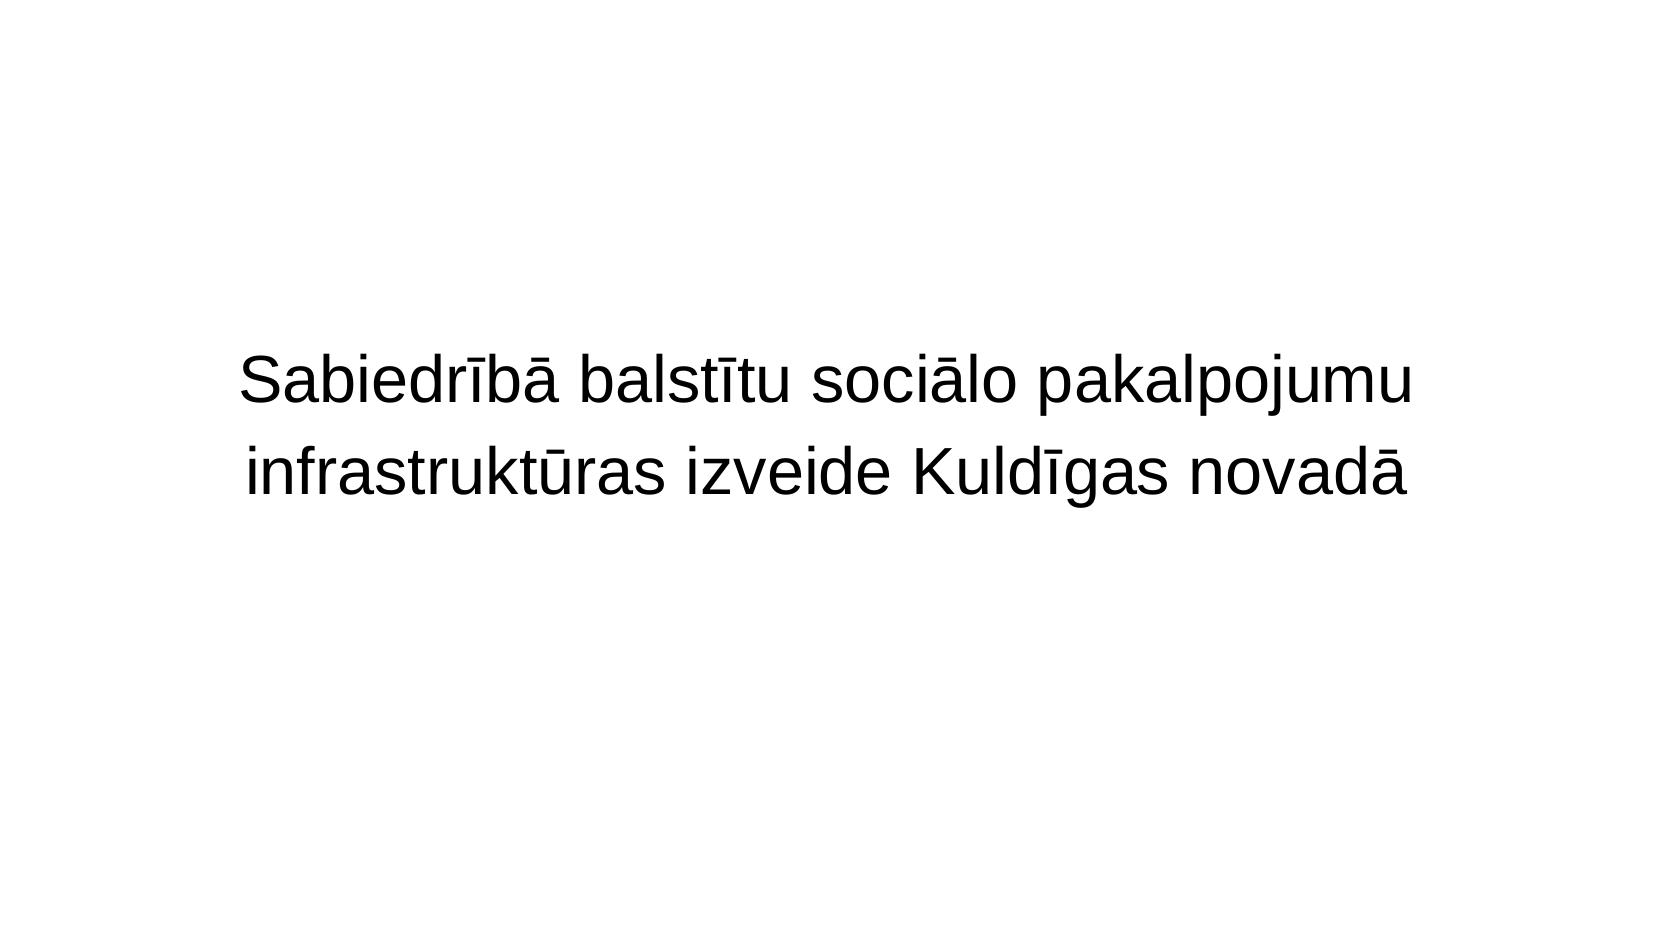

# Sabiedrībā balstītu sociālo pakalpojumu infrastruktūras izveide Kuldīgas novadā